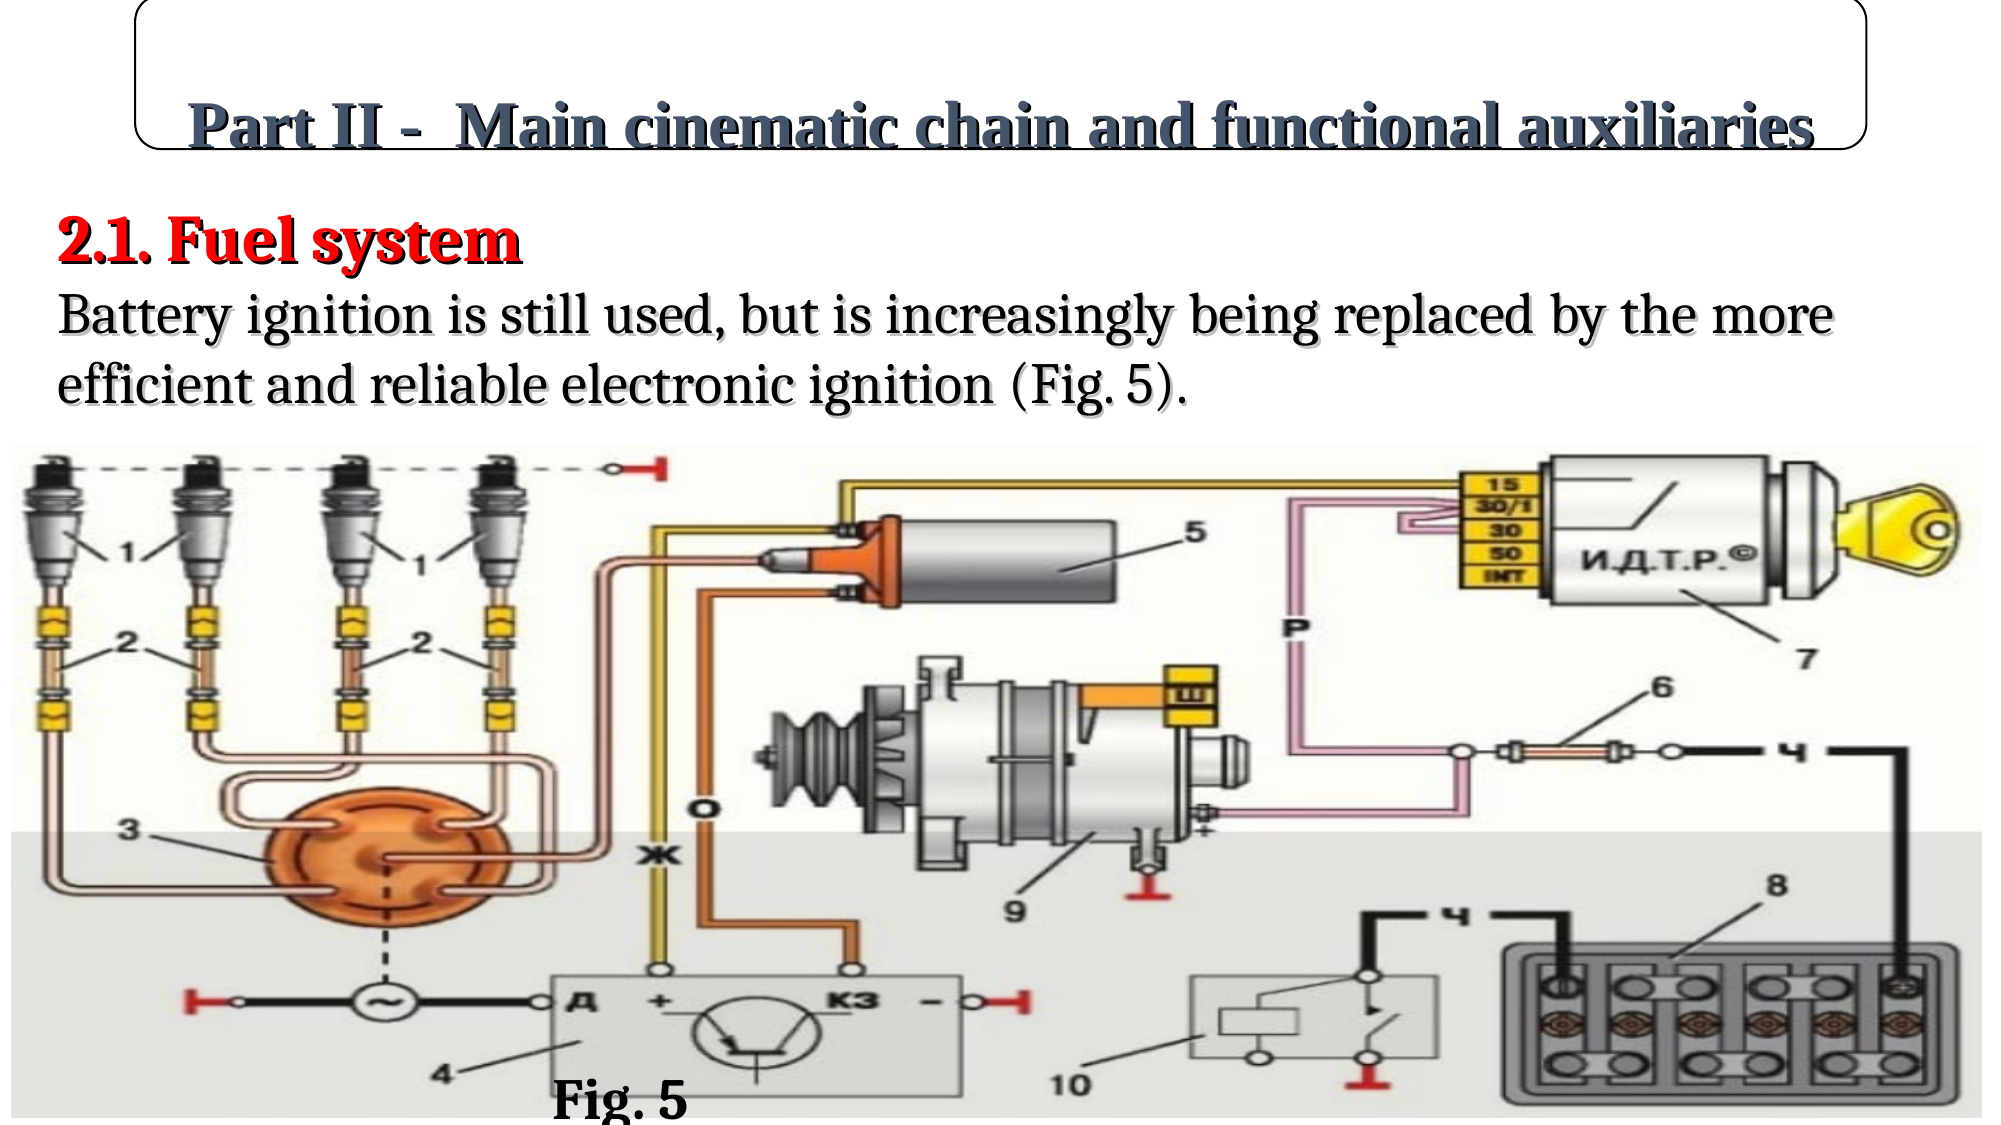

Part II - Main cinematic chain and functional auxiliaries
2.1. Fuel system
Battery ignition is still used, but is increasingly being replaced by the more efficient and reliable electronic ignition (Fig. 5).
Fig. 5